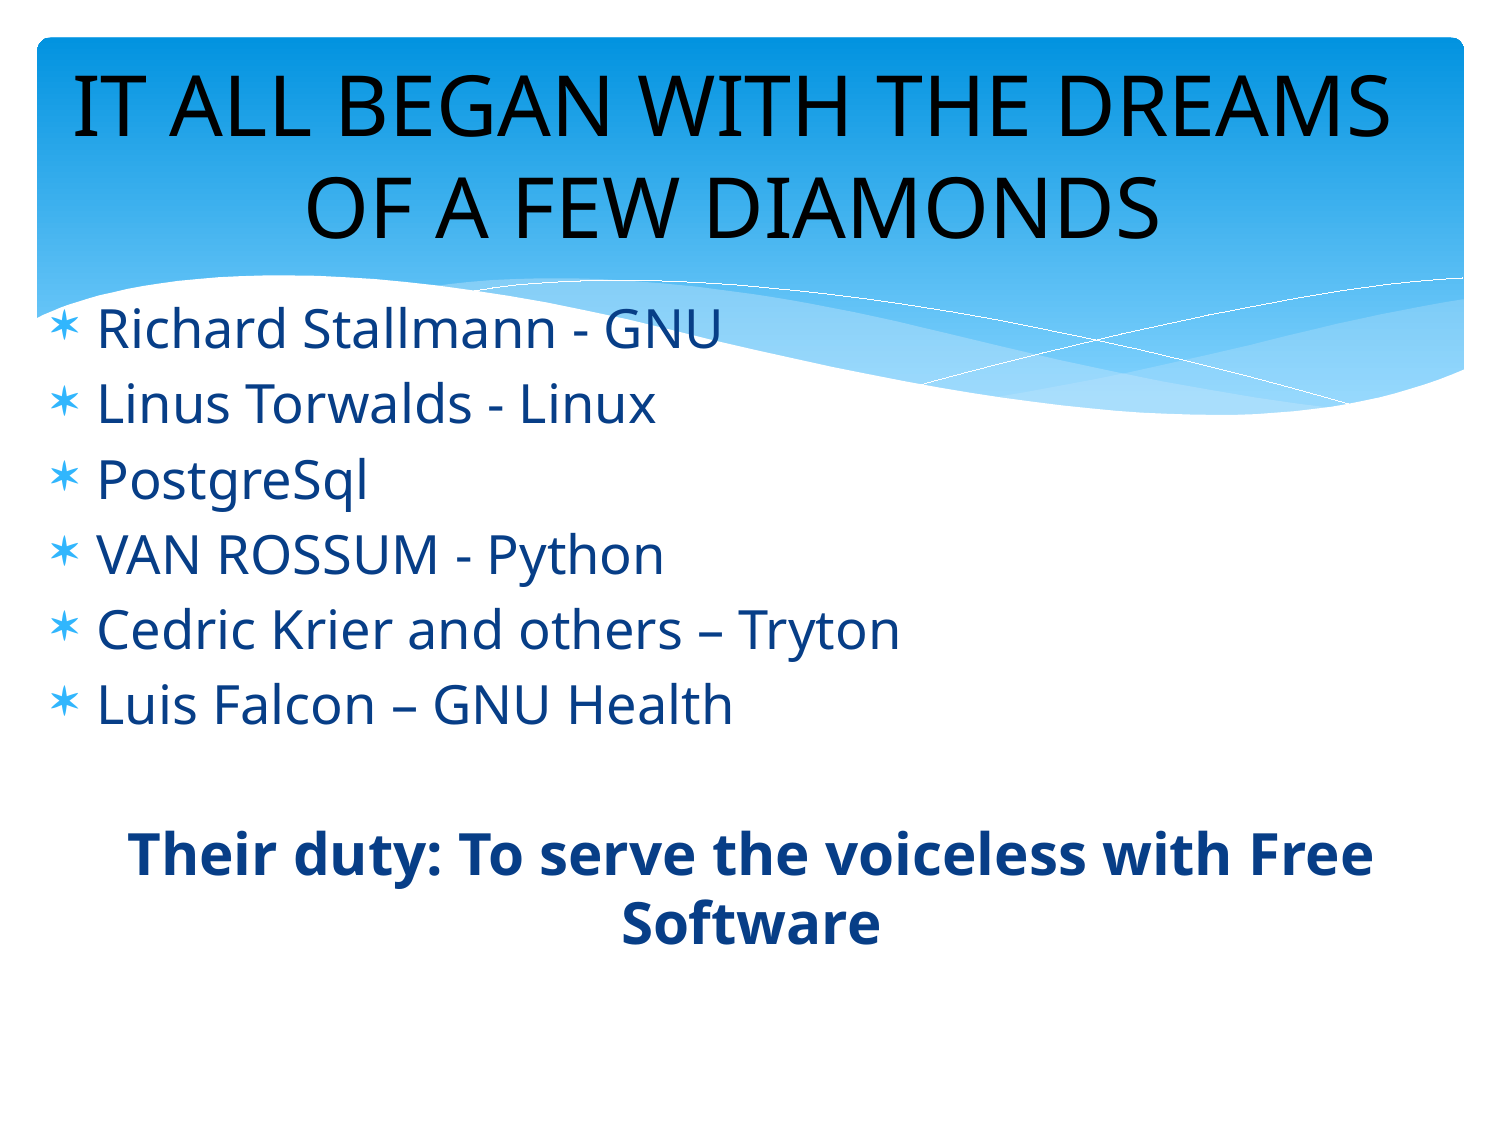

IT ALL BEGAN WITH THE DREAMS OF A FEW DIAMONDS
# Richard Stallmann - GNU
Linus Torwalds - Linux
PostgreSql
VAN ROSSUM - Python
Cedric Krier and others – Tryton
Luis Falcon – GNU Health
Their duty: To serve the voiceless with Free Software